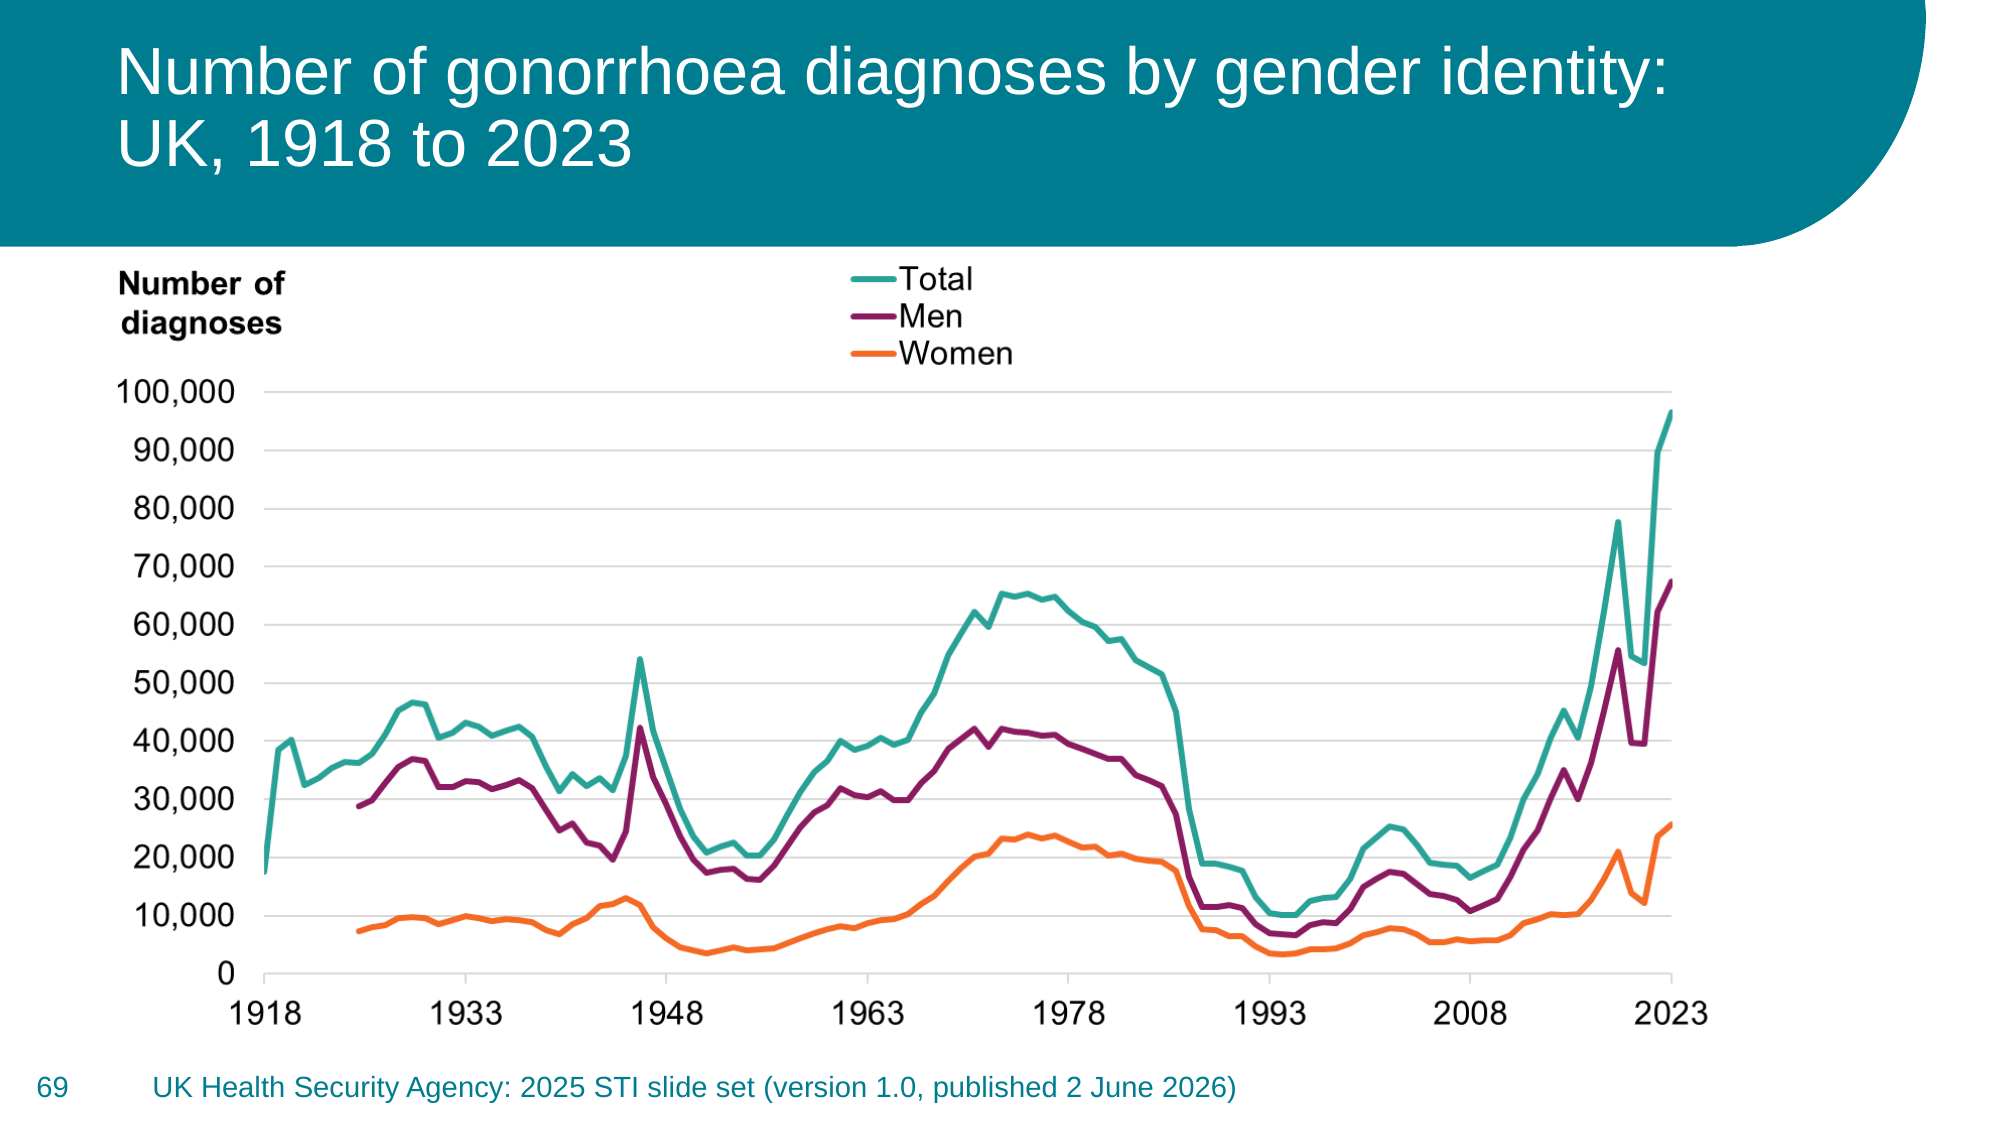

# Number of gonorrhoea diagnoses by gender identity: UK, 1918 to 2023
69
UK Health Security Agency: 2025 STI slide set (version 1.0, published 2 June 2026)